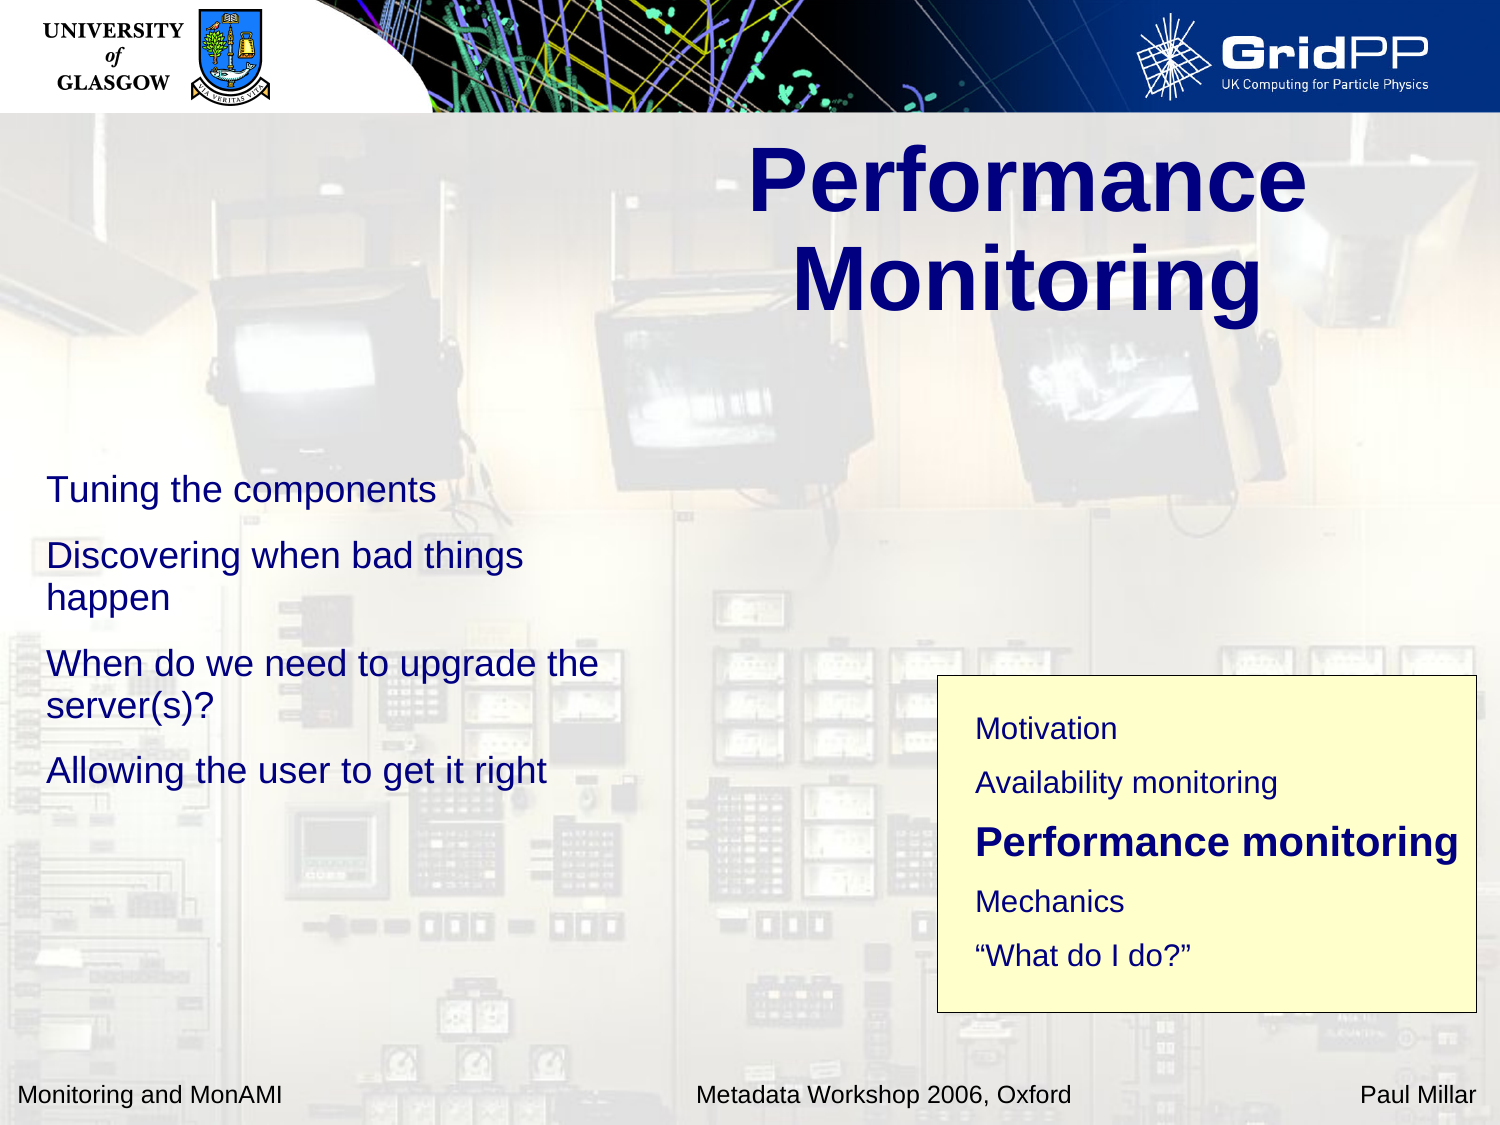

# Performance Monitoring
Tuning the components
Discovering when bad things happen
When do we need to upgrade the server(s)?
Allowing the user to get it right
Motivation
Availability monitoring
Performance monitoring
Mechanics
“What do I do?”